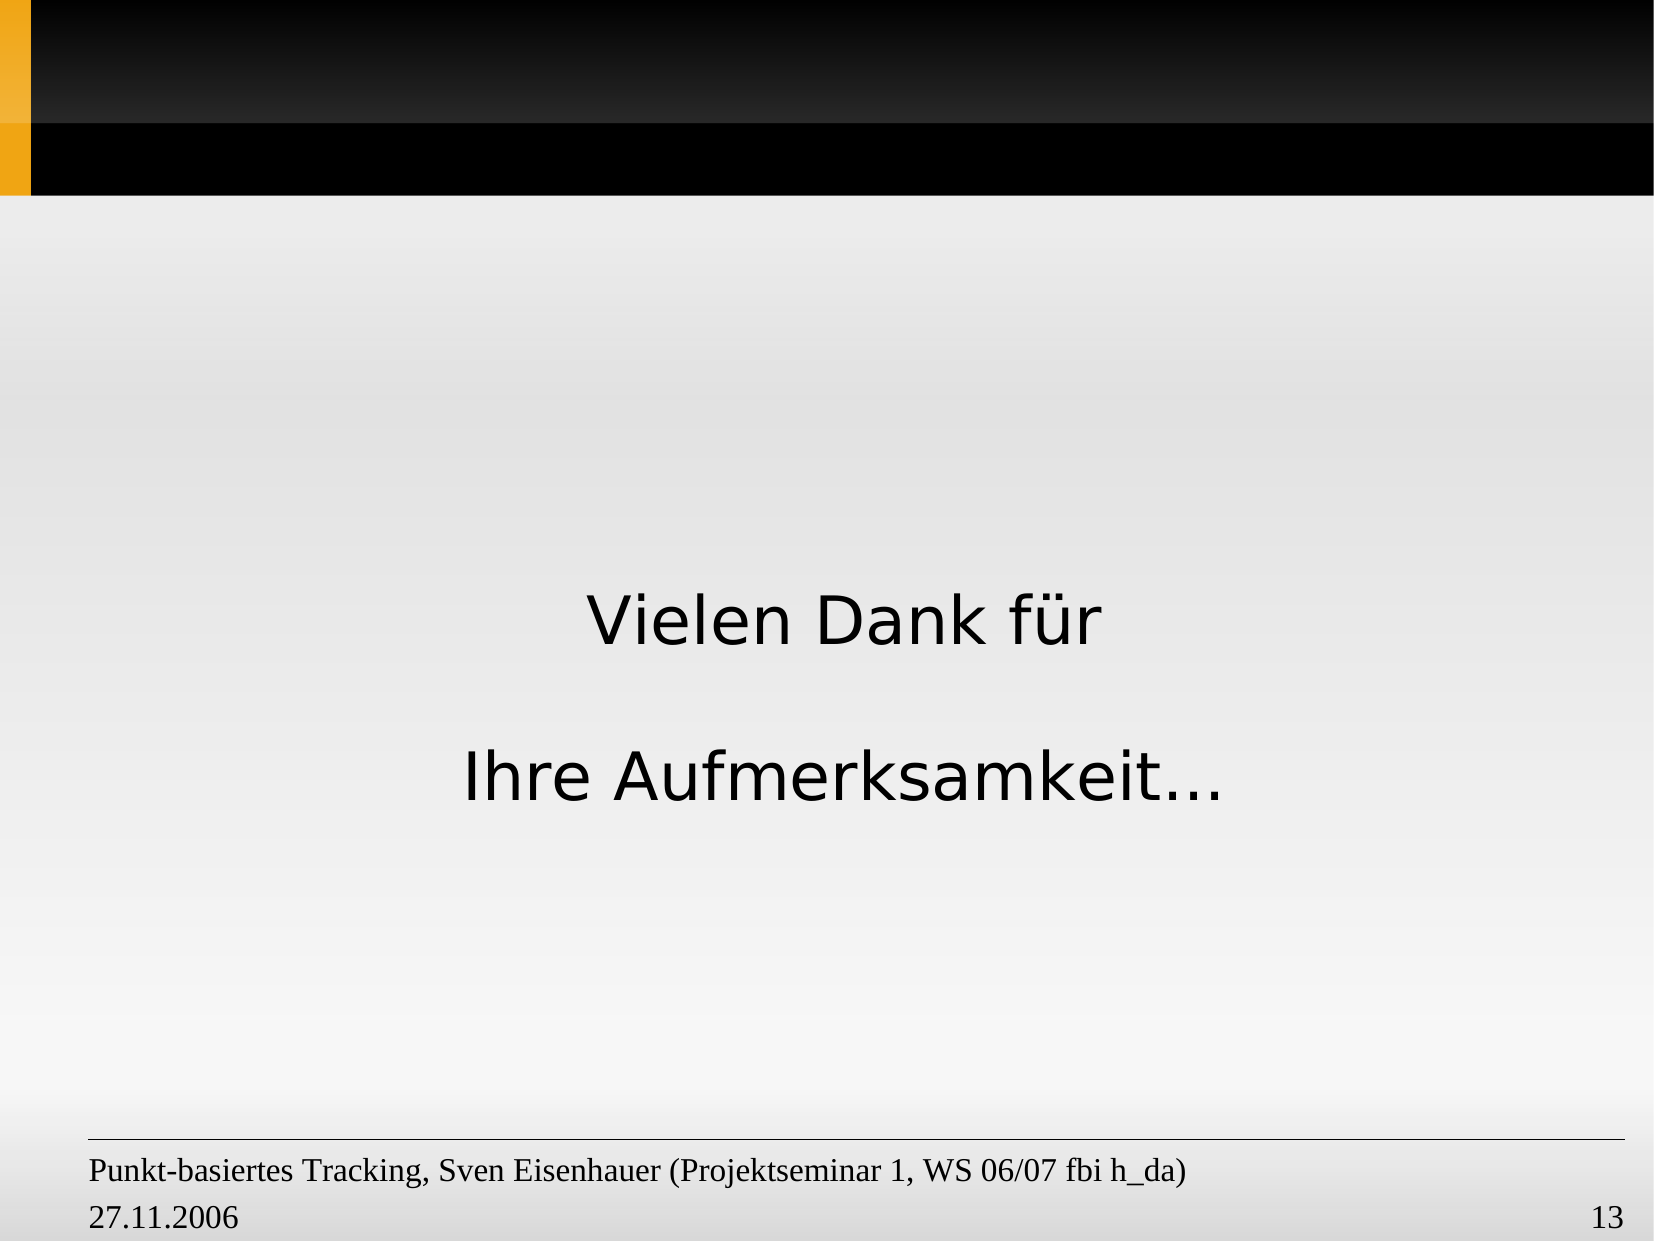

# Vielen Dank für
Ihre Aufmerksamkeit...
Punkt-basiertes Tracking, Sven Eisenhauer (Projektseminar 1, WS 06/07 fbi h_da)
27.11.2006
13